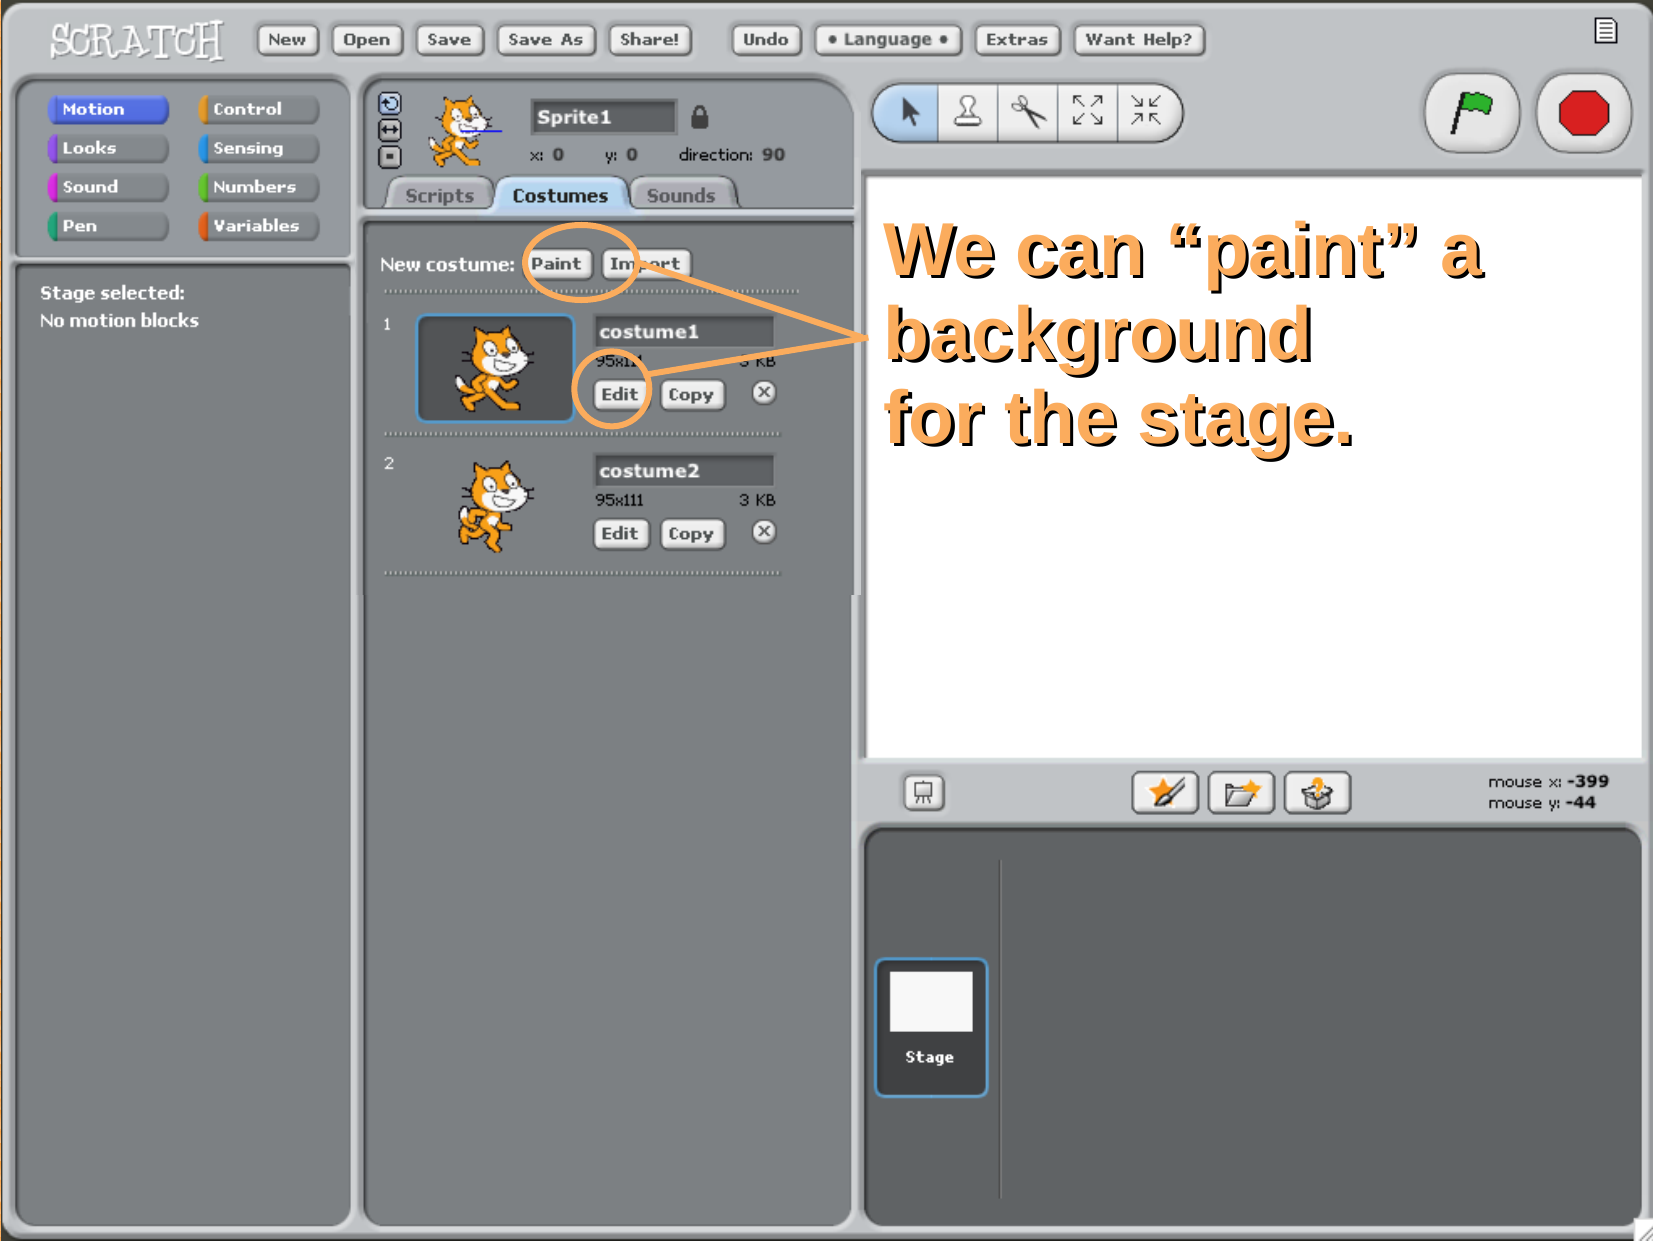

We can “paint” a background
for the stage.
4